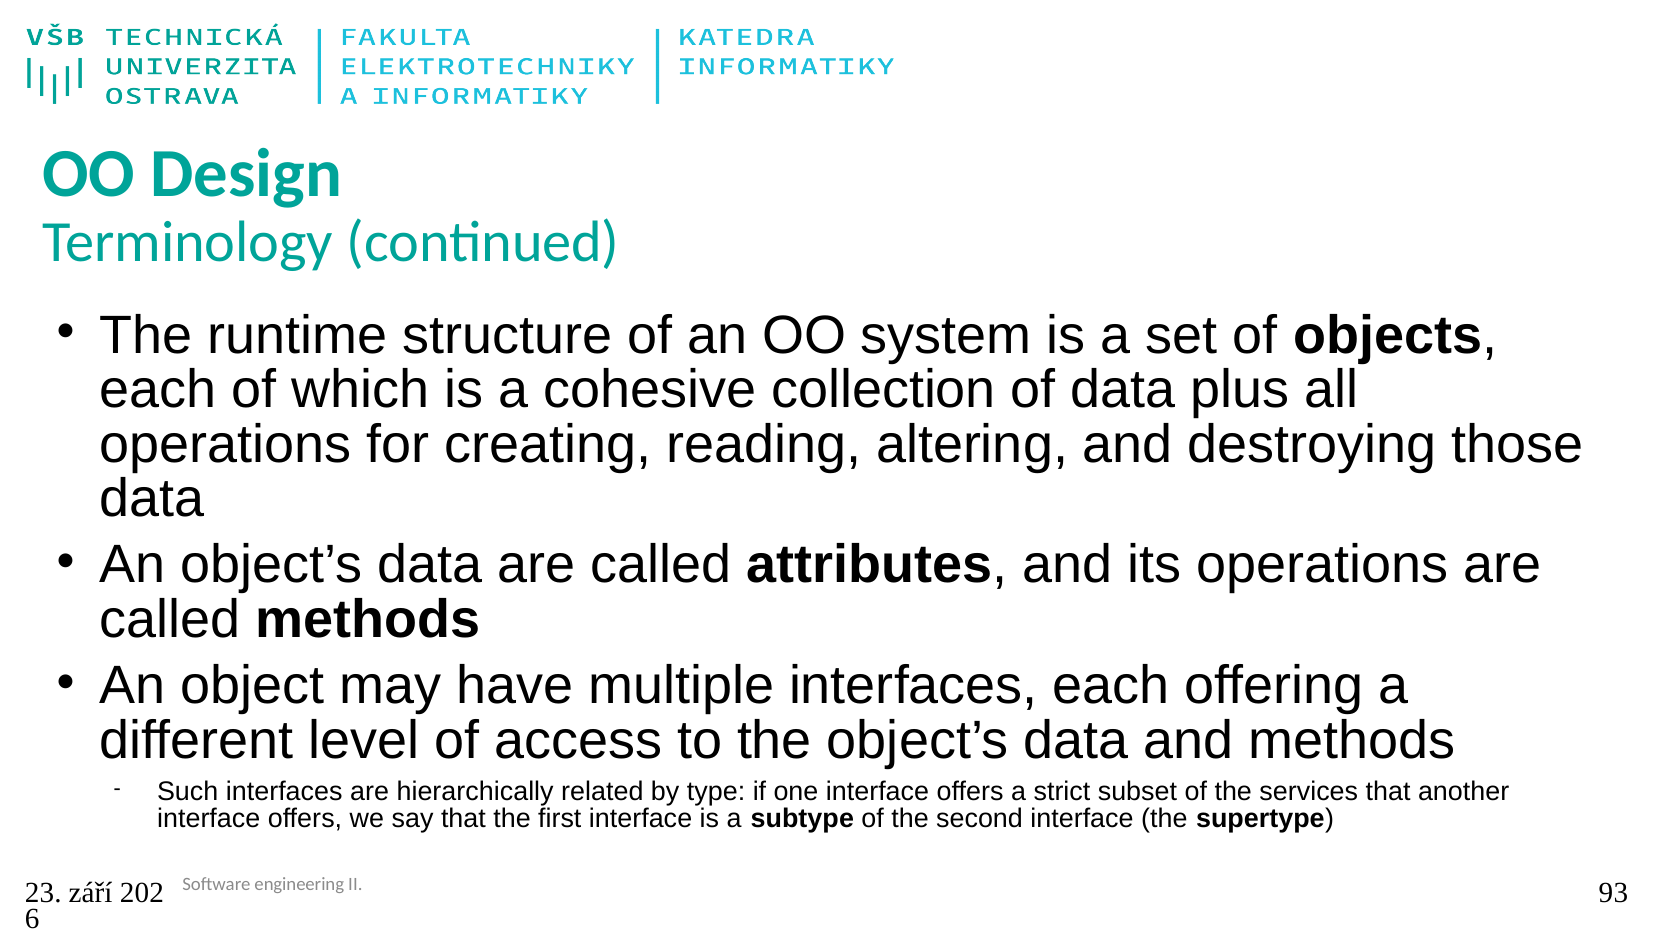

OO Design
Terminology (continued)
# The runtime structure of an OO system is a set of objects, each of which is a cohesive collection of data plus all operations for creating, reading, altering, and destroying those data
An object’s data are called attributes, and its operations are called methods
An object may have multiple interfaces, each offering a different level of access to the object’s data and methods
Such interfaces are hierarchically related by type: if one interface offers a strict subset of the services that another interface offers, we say that the first interface is a subtype of the second interface (the supertype)
Software engineering II.
93